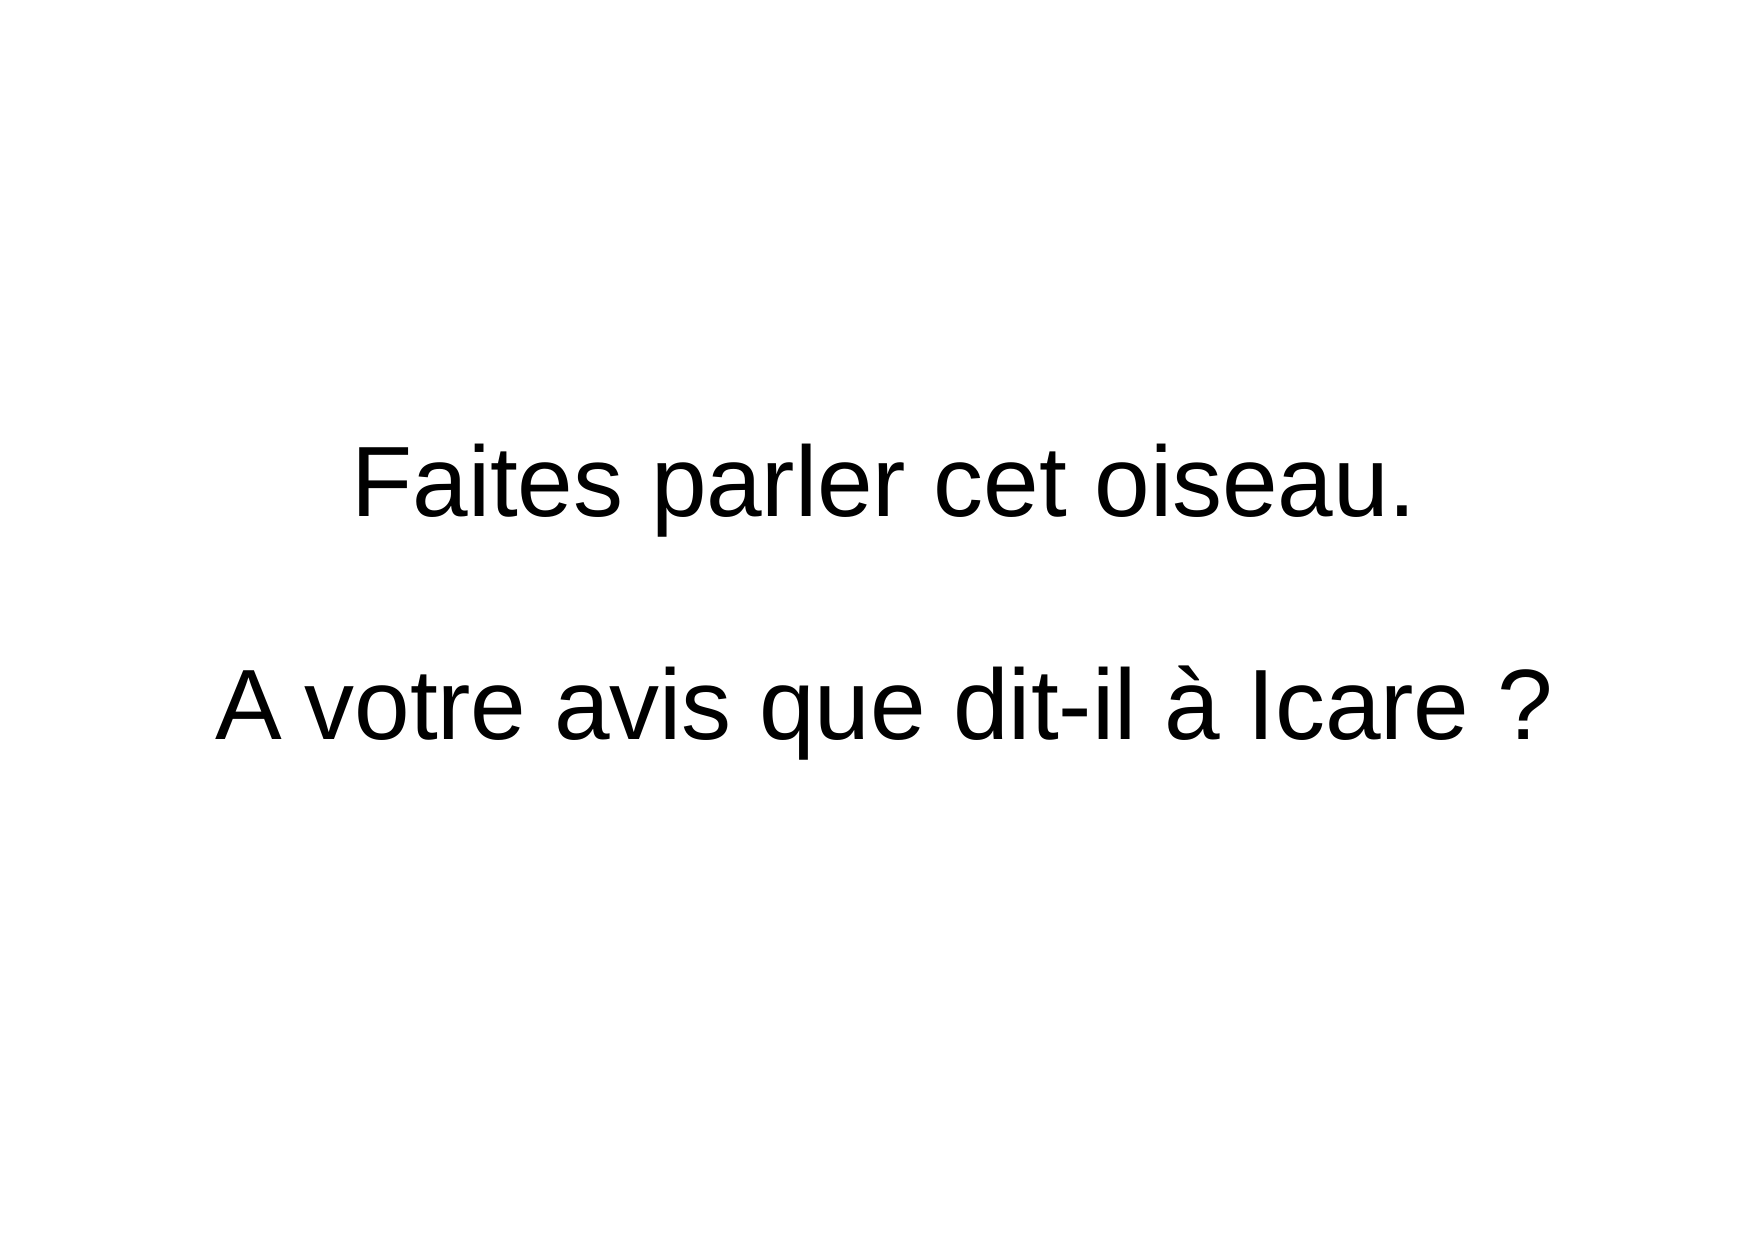

Faites parler cet oiseau.
A votre avis que dit-il à Icare ?